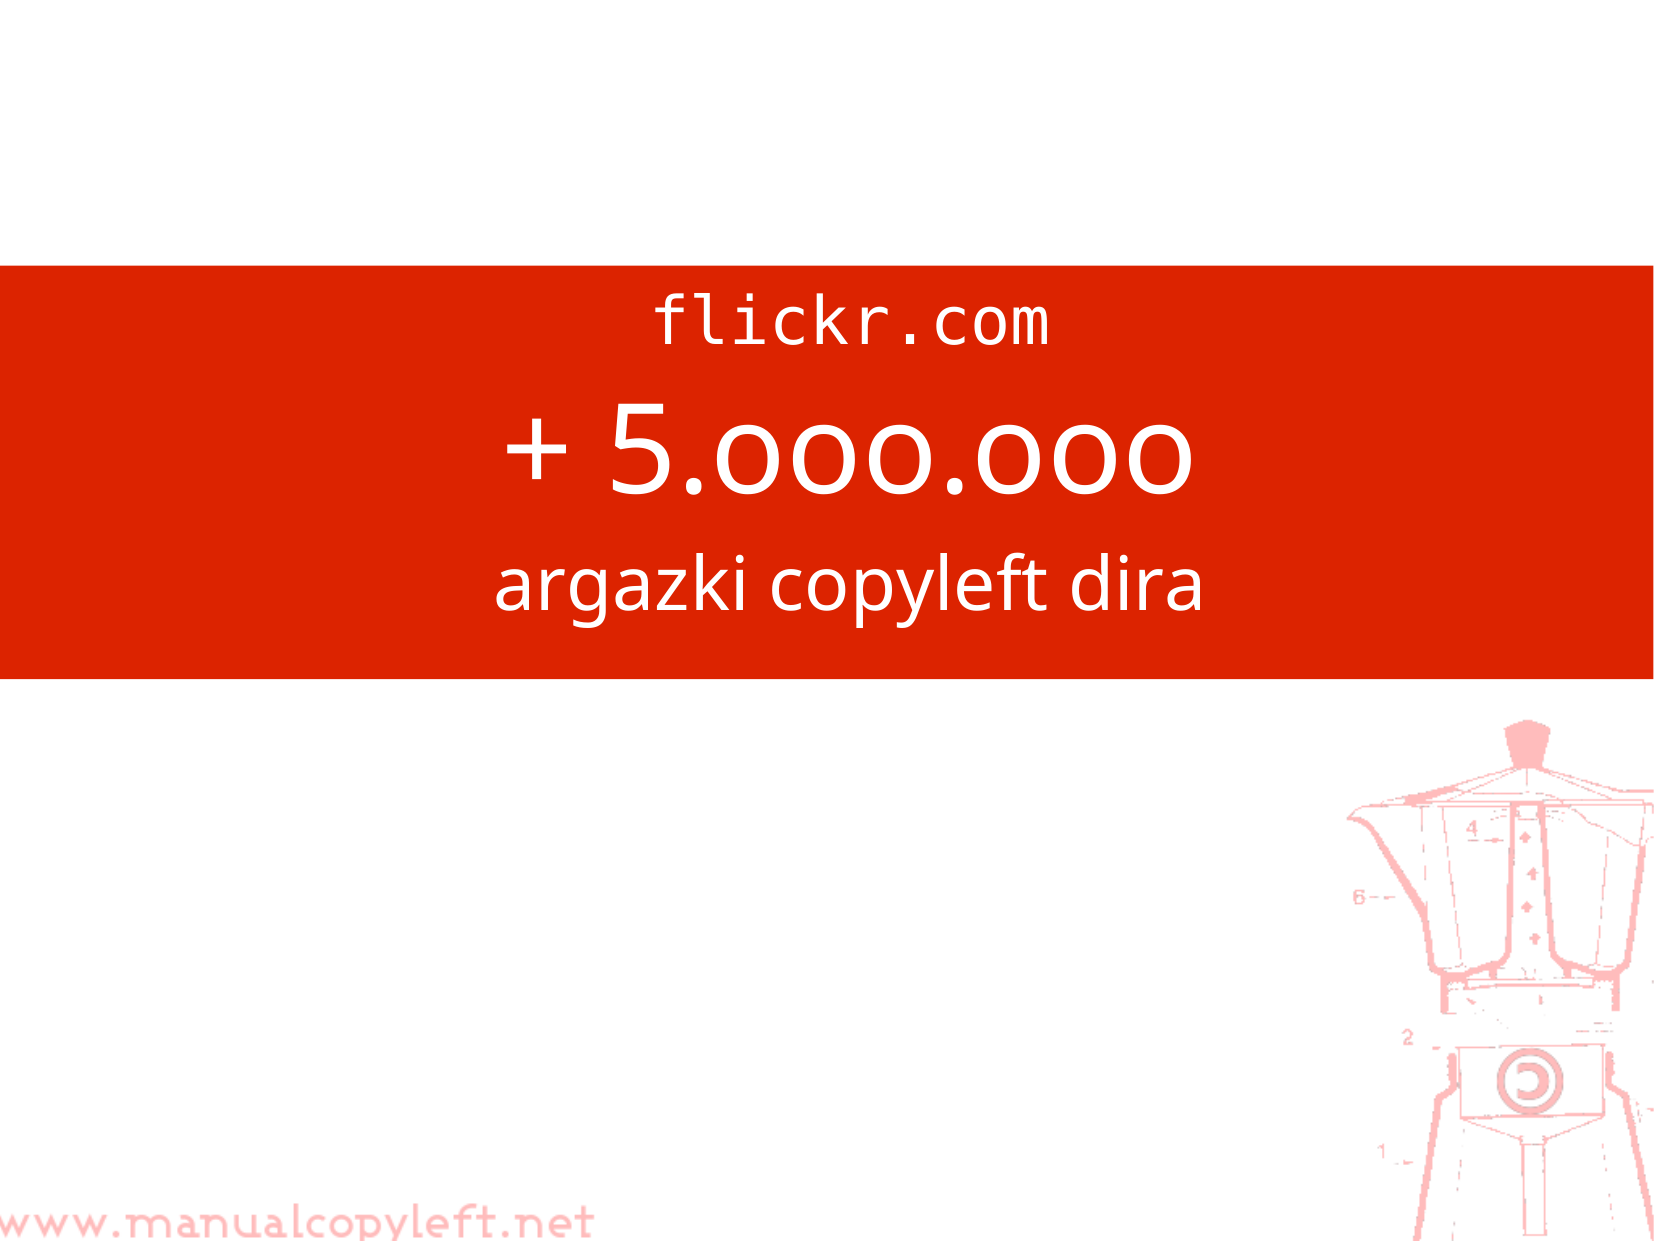

# flickr.com + 5.ooo.ooo argazki copyleft dira